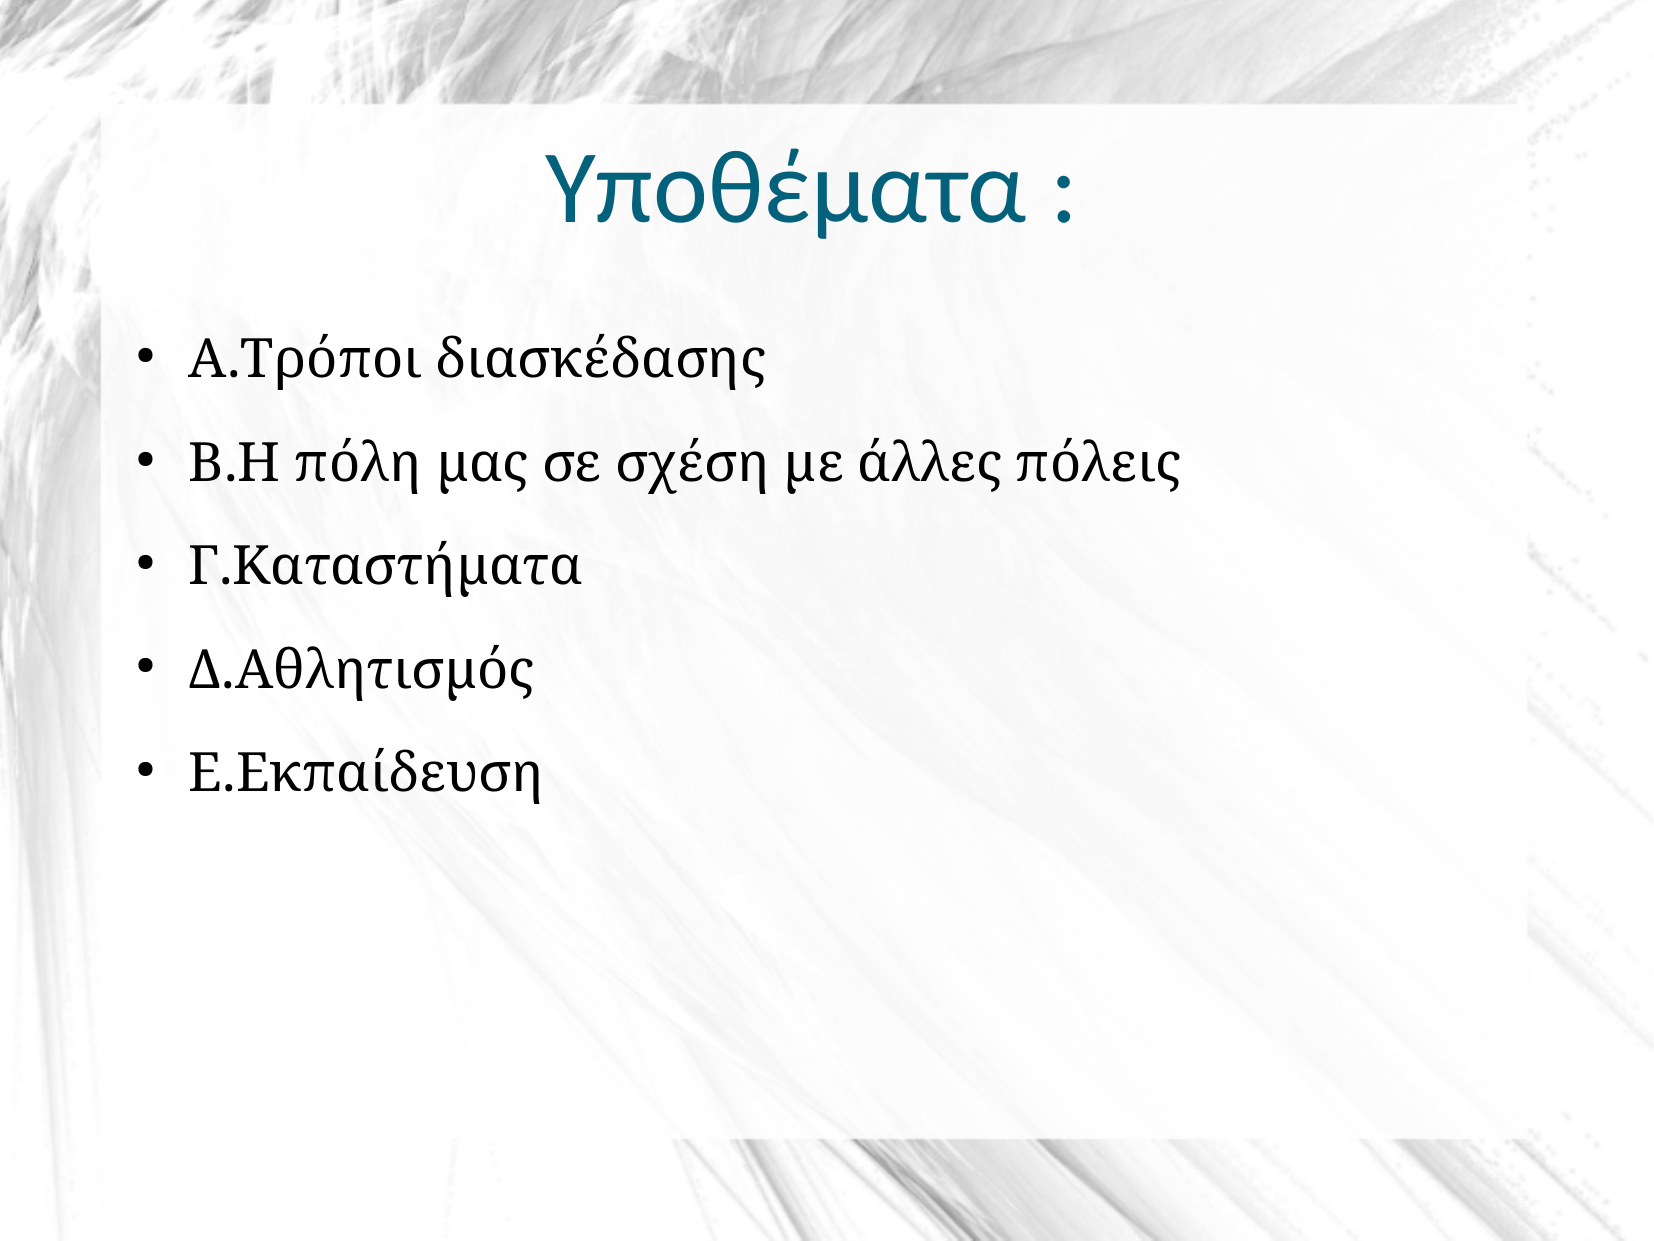

# Υποθέματα :
Α.Τρόποι διασκέδασης
Β.Η πόλη μας σε σχέση με άλλες πόλεις
Γ.Καταστήματα
Δ.Αθλητισμός
Ε.Εκπαίδευση